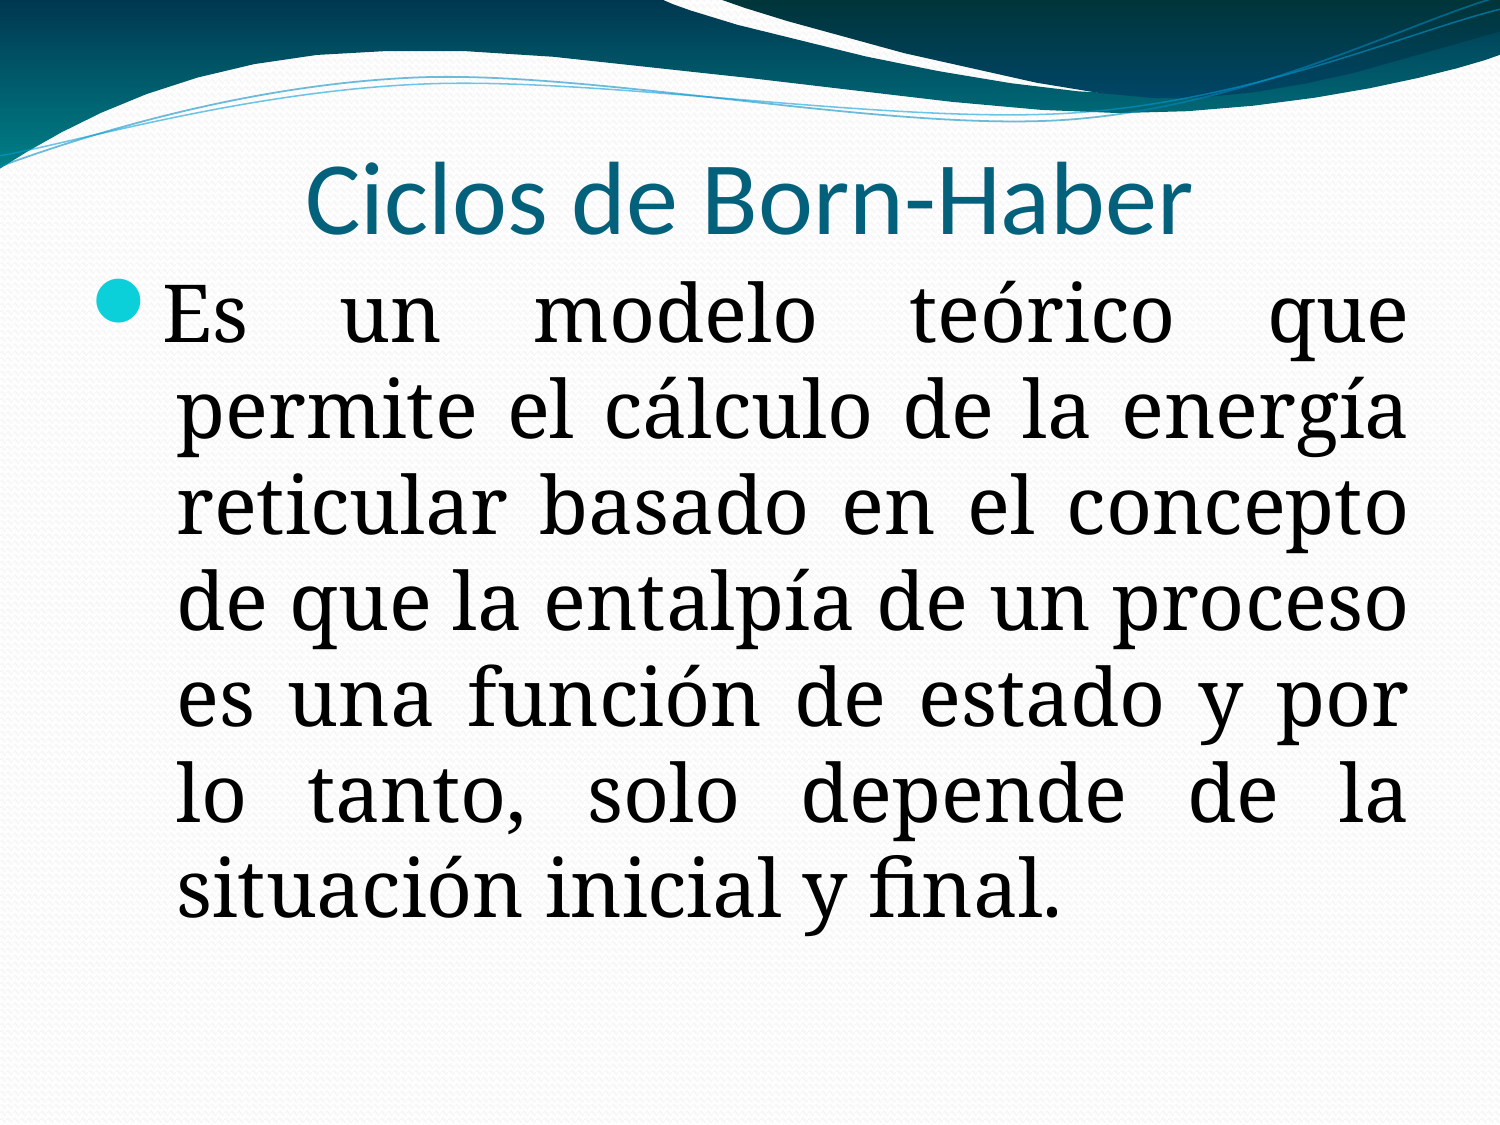

# Ciclos de Born-Haber
Es un modelo teórico que permite el cálculo de la energía reticular basado en el concepto de que la entalpía de un proceso es una función de estado y por lo tanto, solo depende de la situación inicial y final.